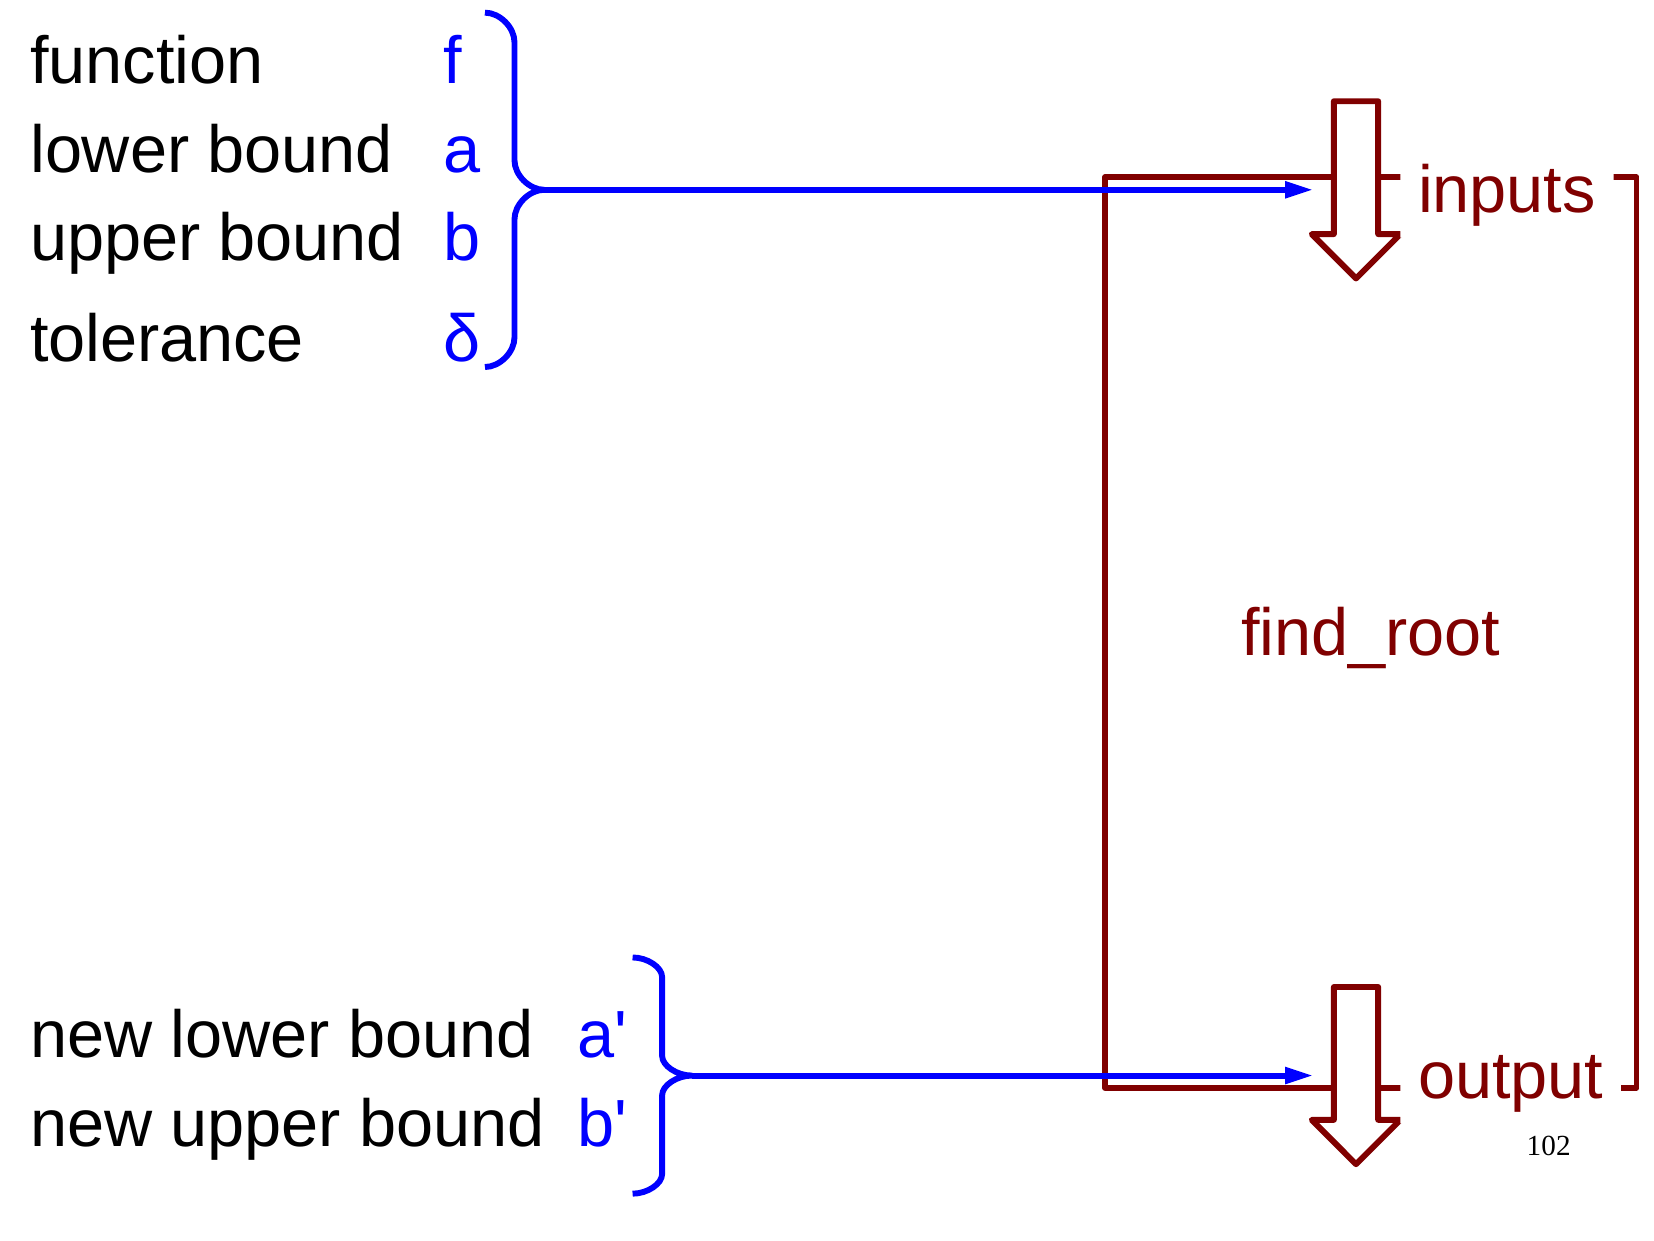

function
f
a
lower bound
b
upper bound
tolerance
δ
inputs
find_root
a'
new lower bound
b'
new upper bound
output
102